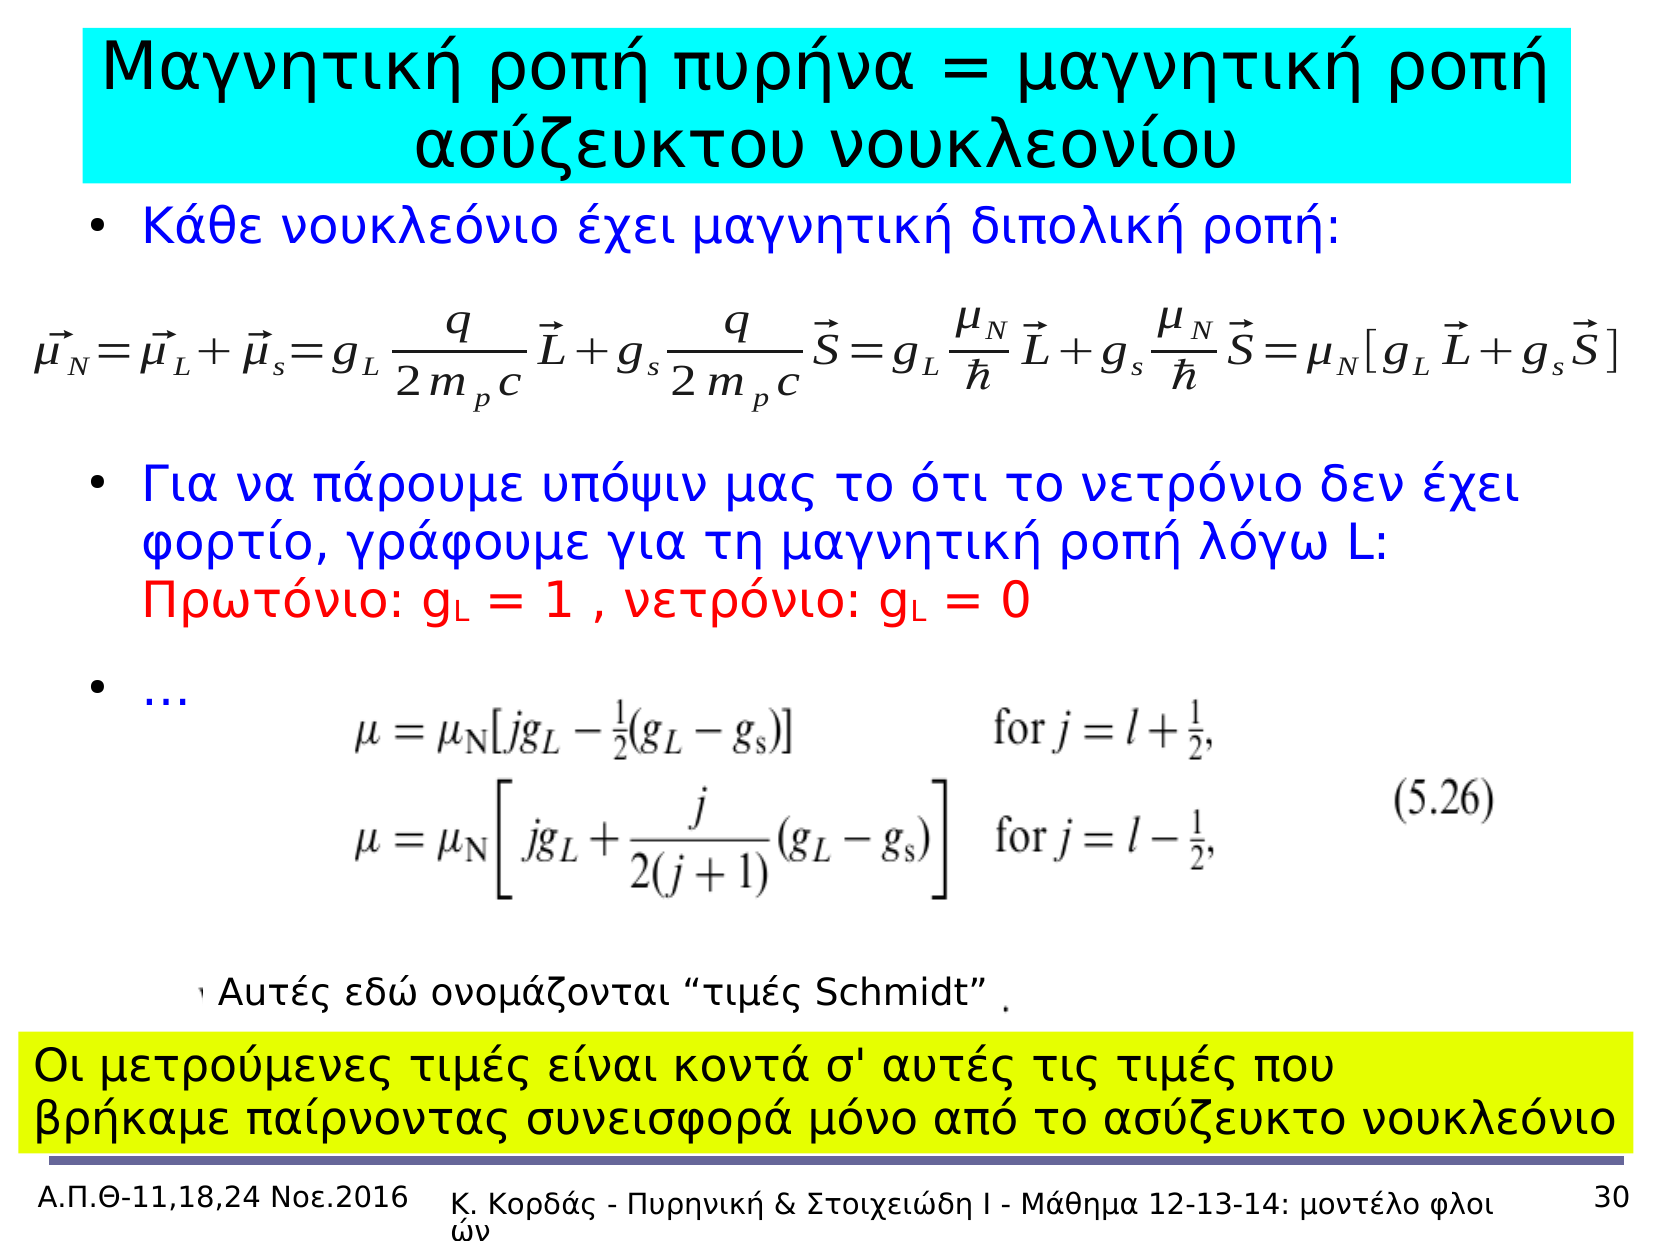

# Mαγνητική ροπή πυρήνα = μαγνητική ροπή ασύζευκτου νουκλεονίου
Κάθε νουκλεόνιο έχει μαγνητική διπολική ροπή:
Για να πάρουμε υπόψιν μας το ότι το νετρόνιο δεν έχει φορτίο, γράφουμε για τη μαγνητική ροπή λόγω L: Πρωτόνιο: gL = 1 , νετρόνιο: gL = 0
…
Αuτές εδώ ονομάζονται “τιμές Schmidt”
Οι μετρούμενες τιμές είναι κοντά σ' αυτές τις τιμές που
βρήκαμε παίρνοντας συνεισφορά μόνο από το ασύζευκτο νουκλεόνιο
Α.Π.Θ-11,18,24 Νοε.2016
30
Κ. Κορδάς - Πυρηνική & Στοιχειώδη Ι - Μάθημα 12-13-14: μοντέλο φλοιών